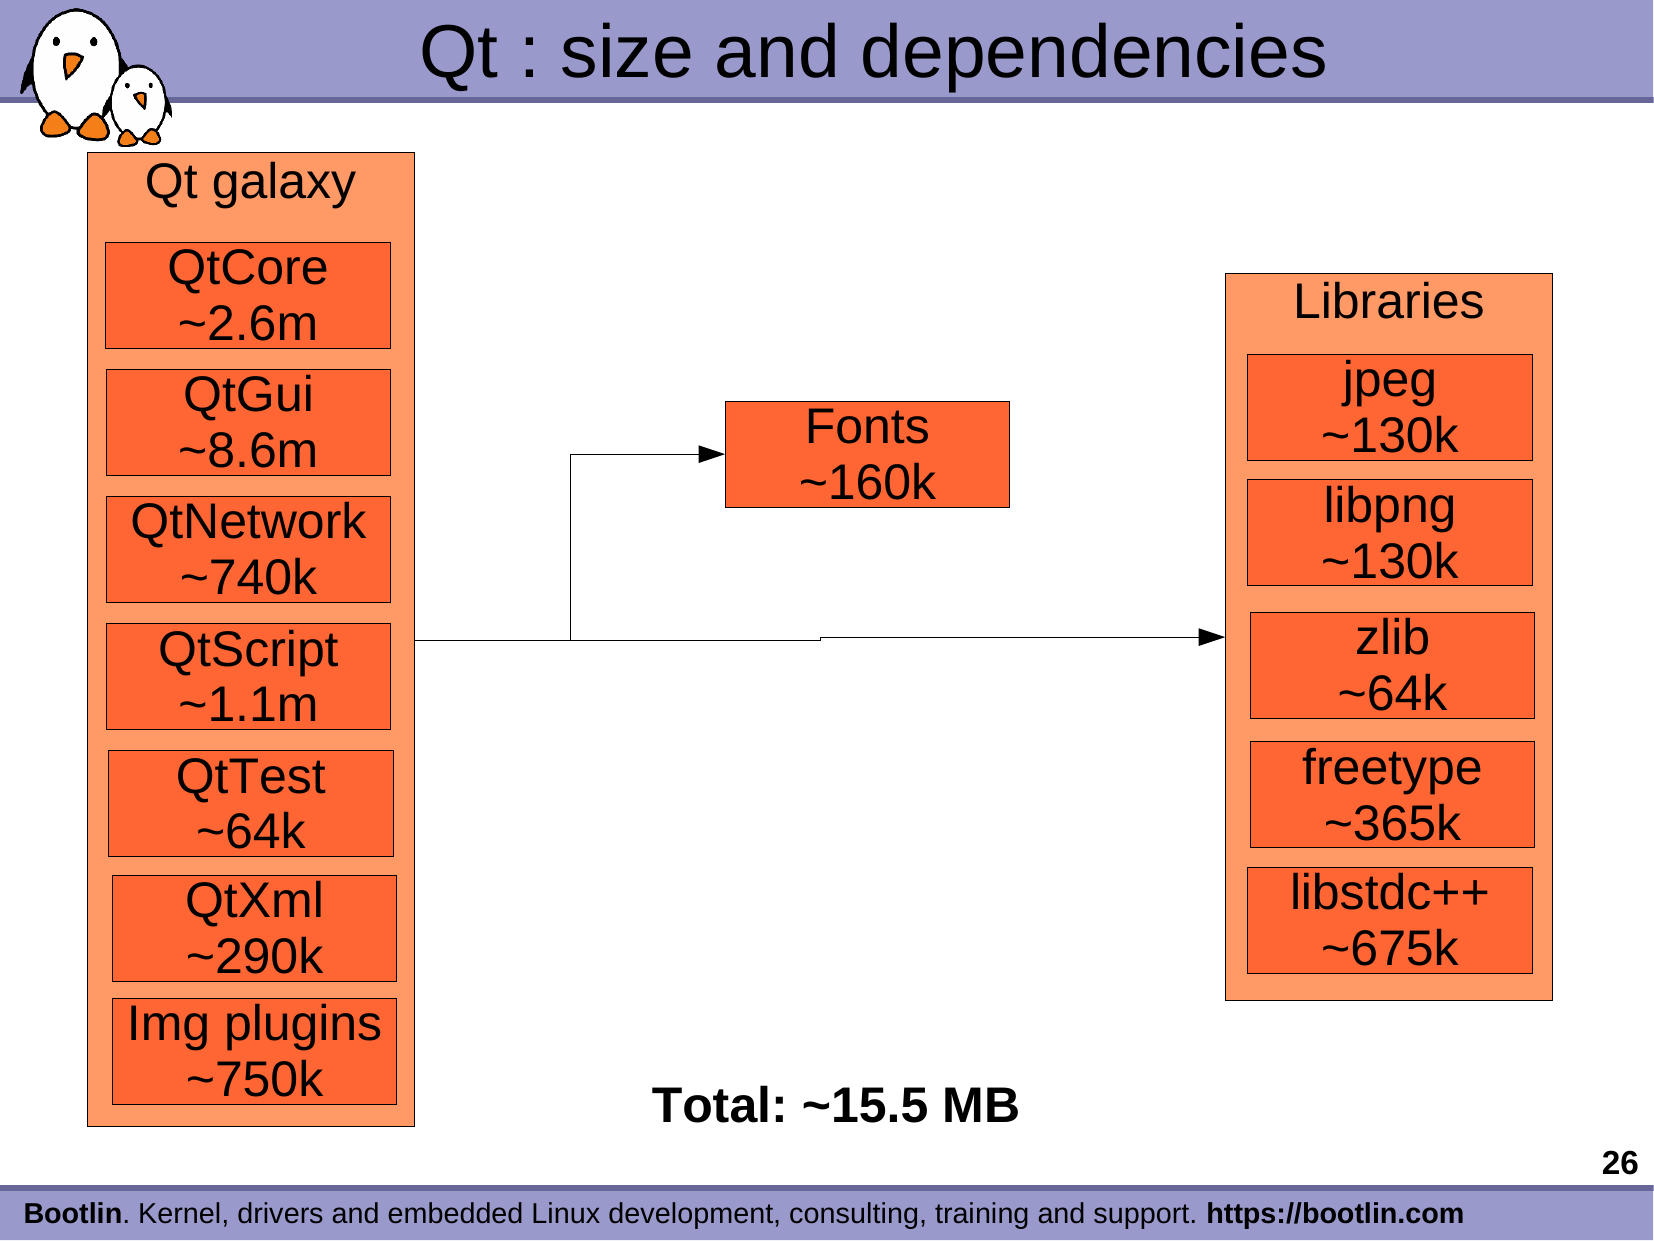

# Qt : size and dependencies
Qt galaxy
QtCore
~2.6m
Libraries
jpeg
~130k
libpng
~130k
zlib
~64k
freetype
~365k
libstdc++
~675k
QtGui
~8.6m
Fonts
~160k
QtNetwork
~740k
QtScript
~1.1m
QtTest
~64k
QtXml
~290k
Img plugins
~750k
Total: ~15.5 MB